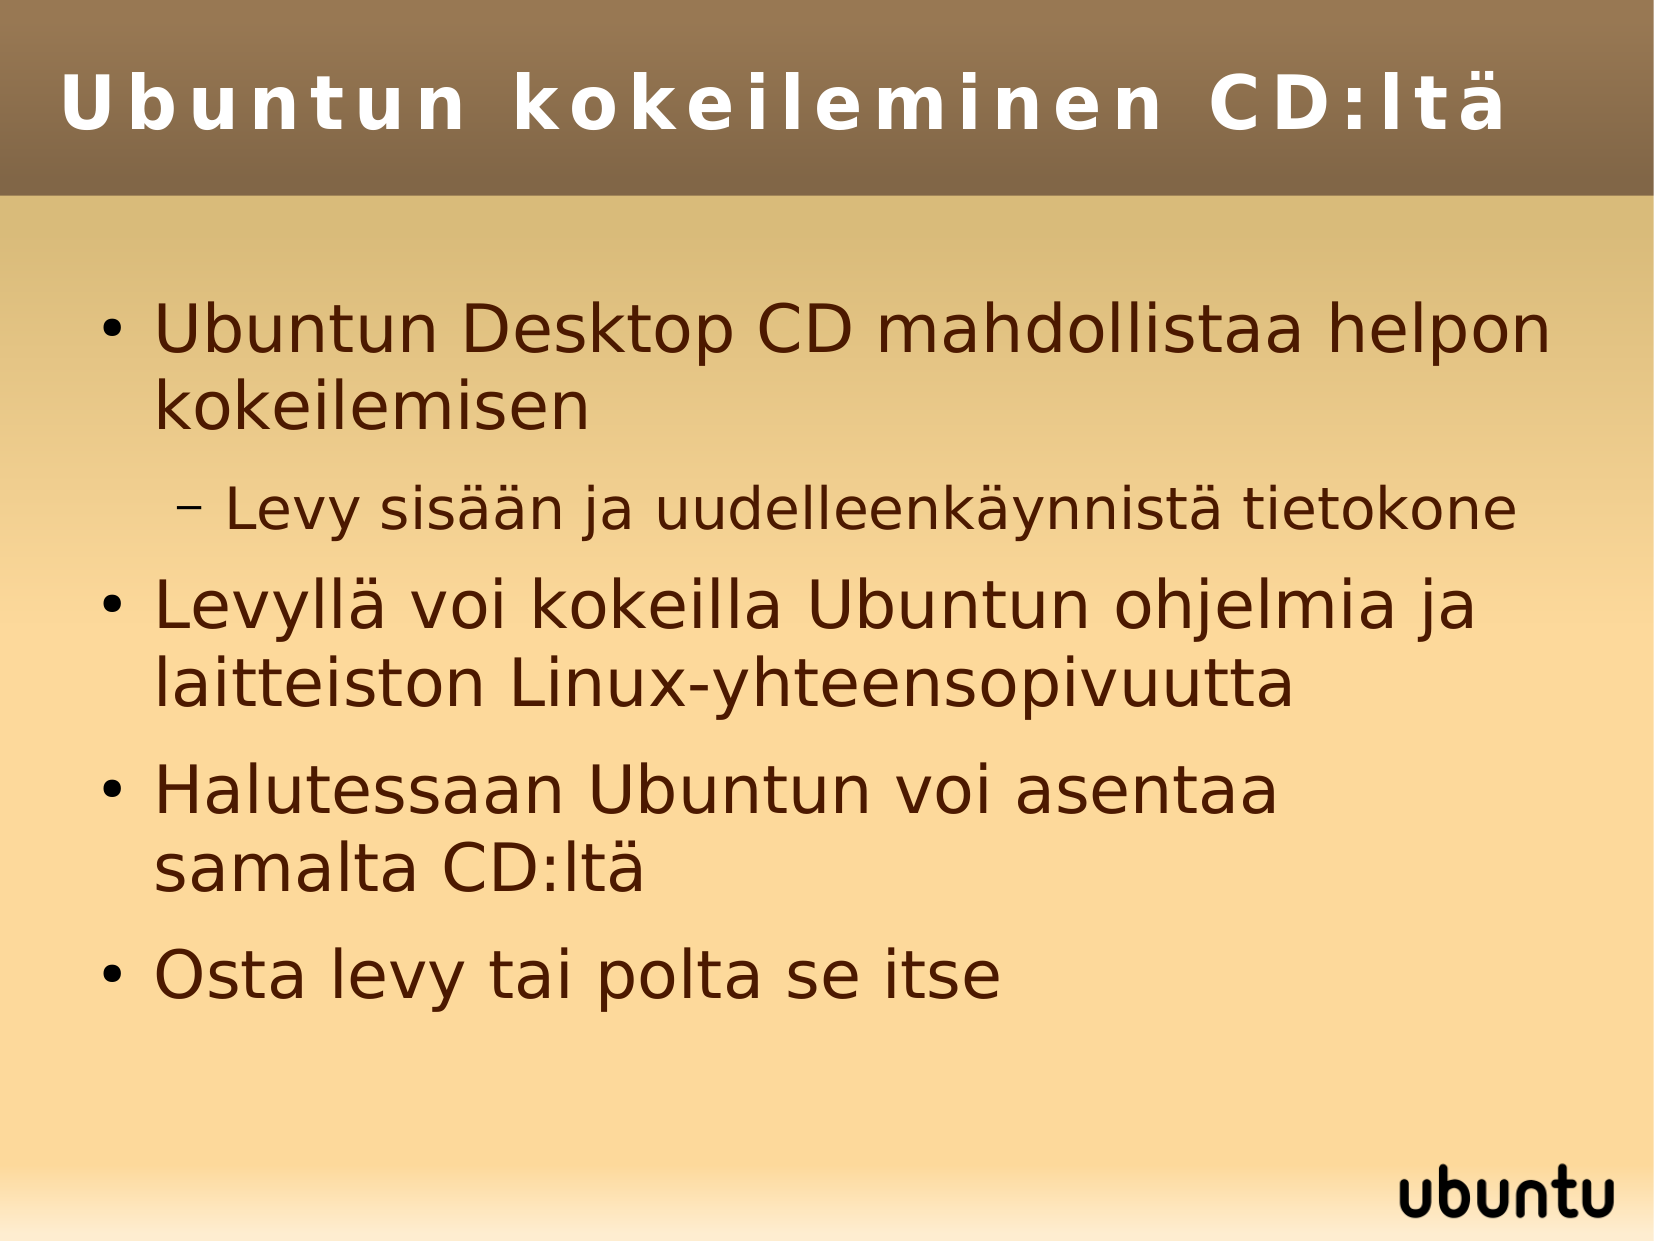

# Ubuntun kokeileminen CD:ltä
Ubuntun Desktop CD mahdollistaa helpon kokeilemisen
Levy sisään ja uudelleenkäynnistä tietokone
Levyllä voi kokeilla Ubuntun ohjelmia ja laitteiston Linux-yhteensopivuutta
Halutessaan Ubuntun voi asentaa samalta CD:ltä
Osta levy tai polta se itse